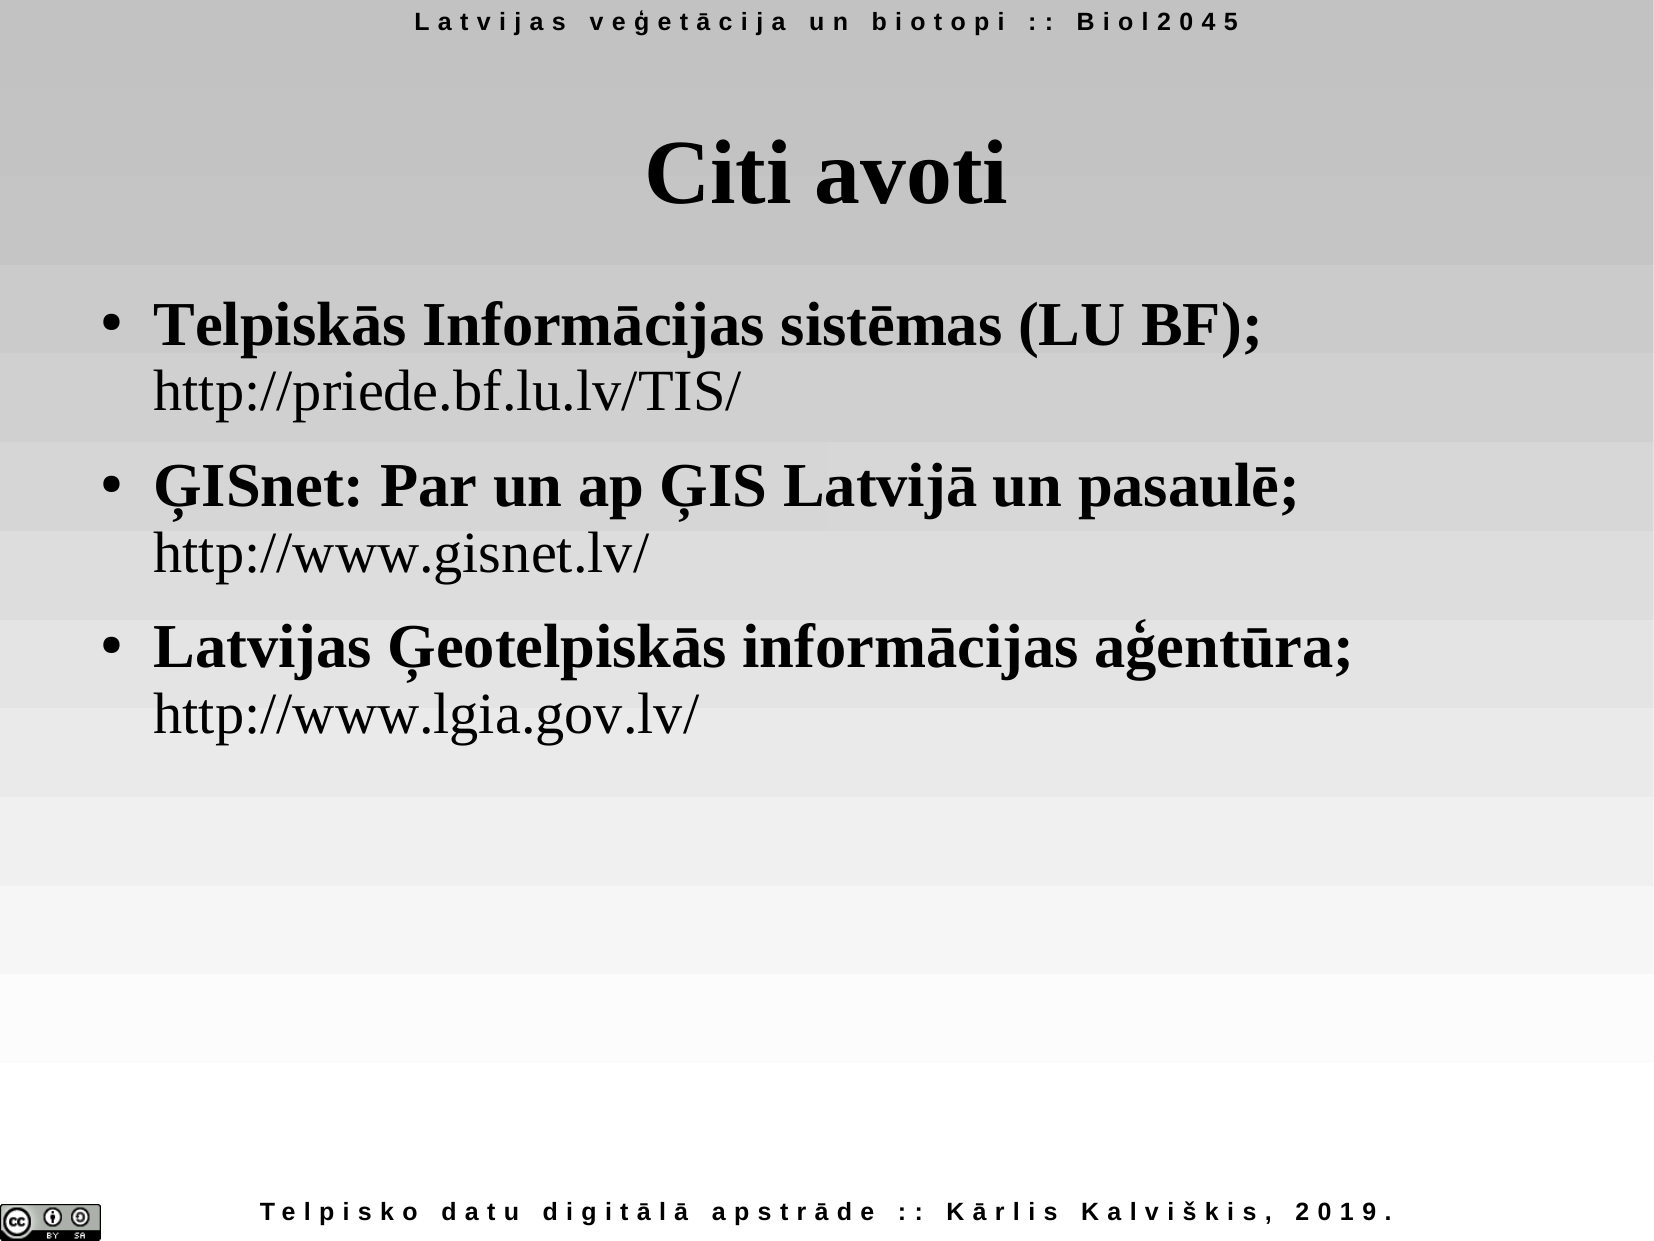

# Citi avoti
Telpiskās Informācijas sistēmas (LU BF);
http://priede.bf.lu.lv/TIS/
ĢISnet: Par un ap ĢIS Latvijā un pasaulē; http://www.gisnet.lv/
Latvijas Ģeotelpiskās informācijas aģentūra; http://www.lgia.gov.lv/